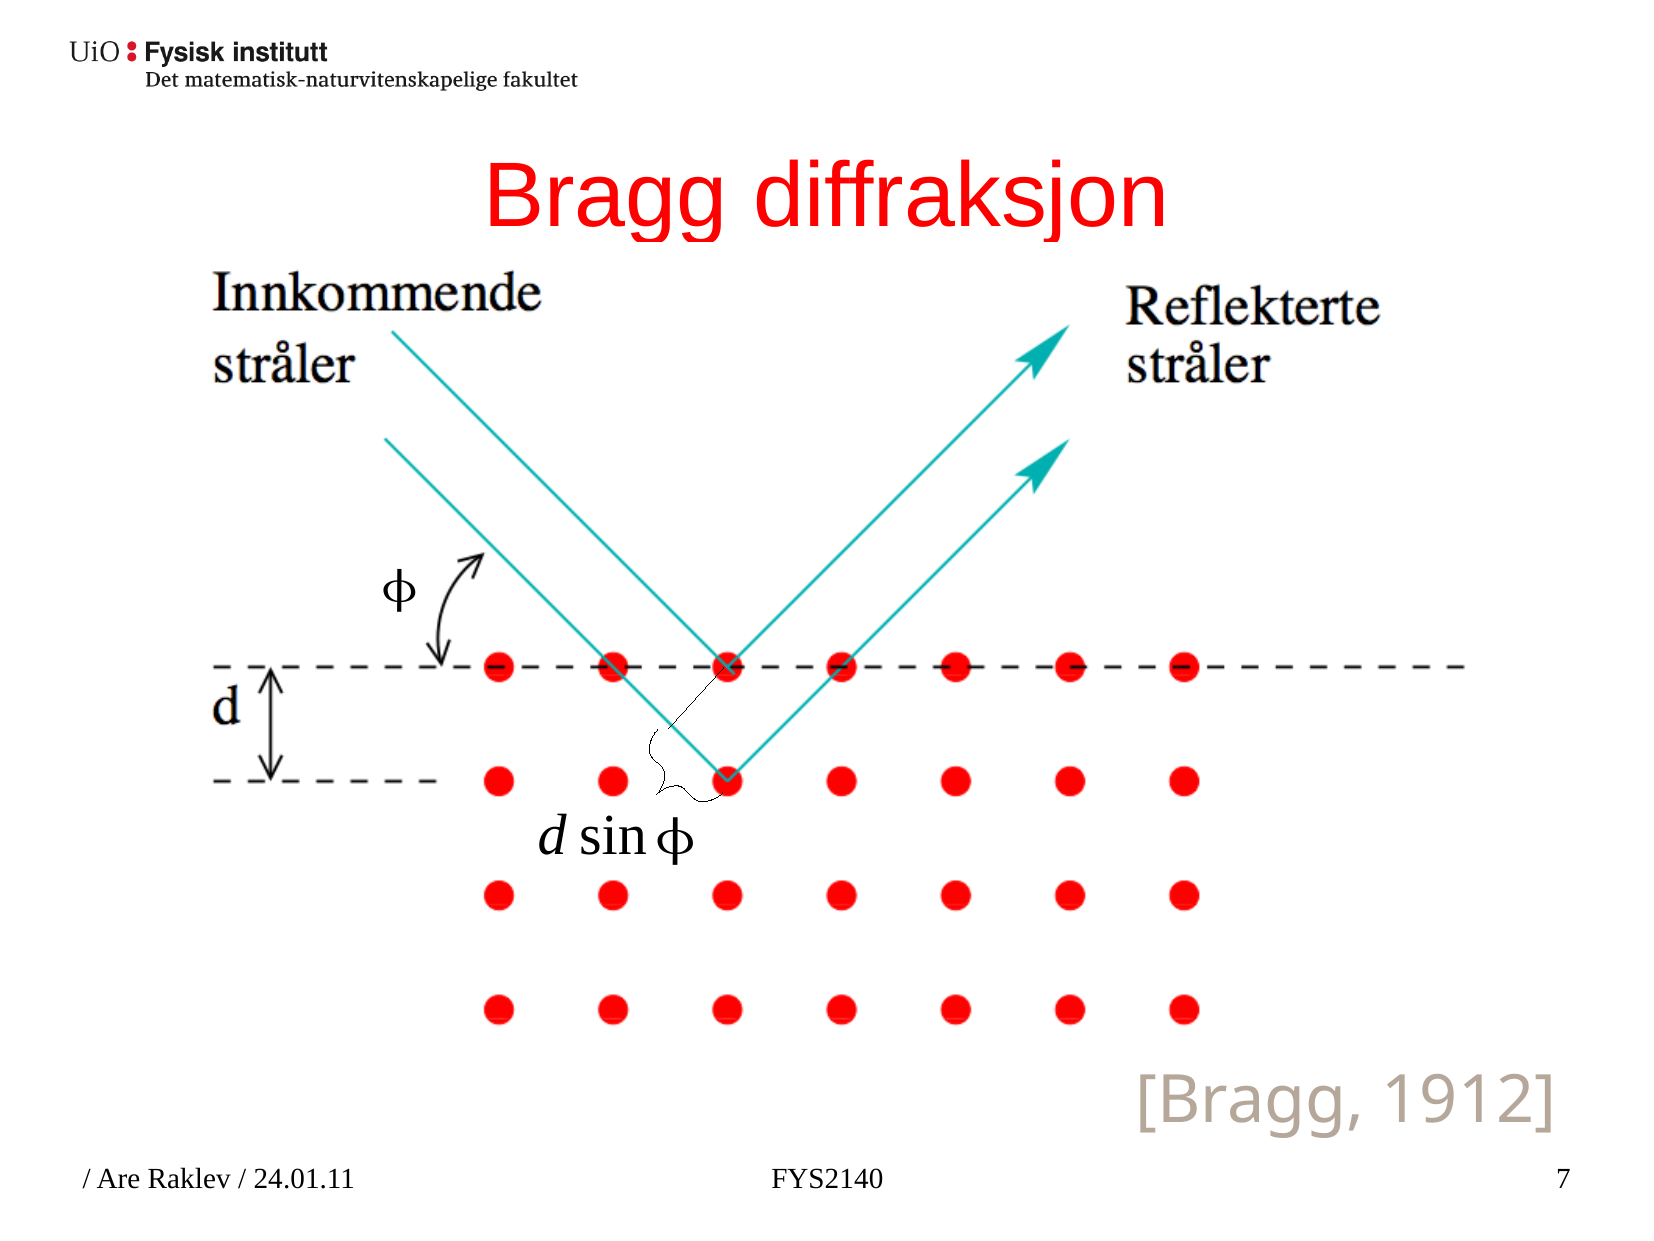

# Bragg diffraksjon
[Bragg, 1912]
/ Are Raklev / 24.01.11
FYS2140
7